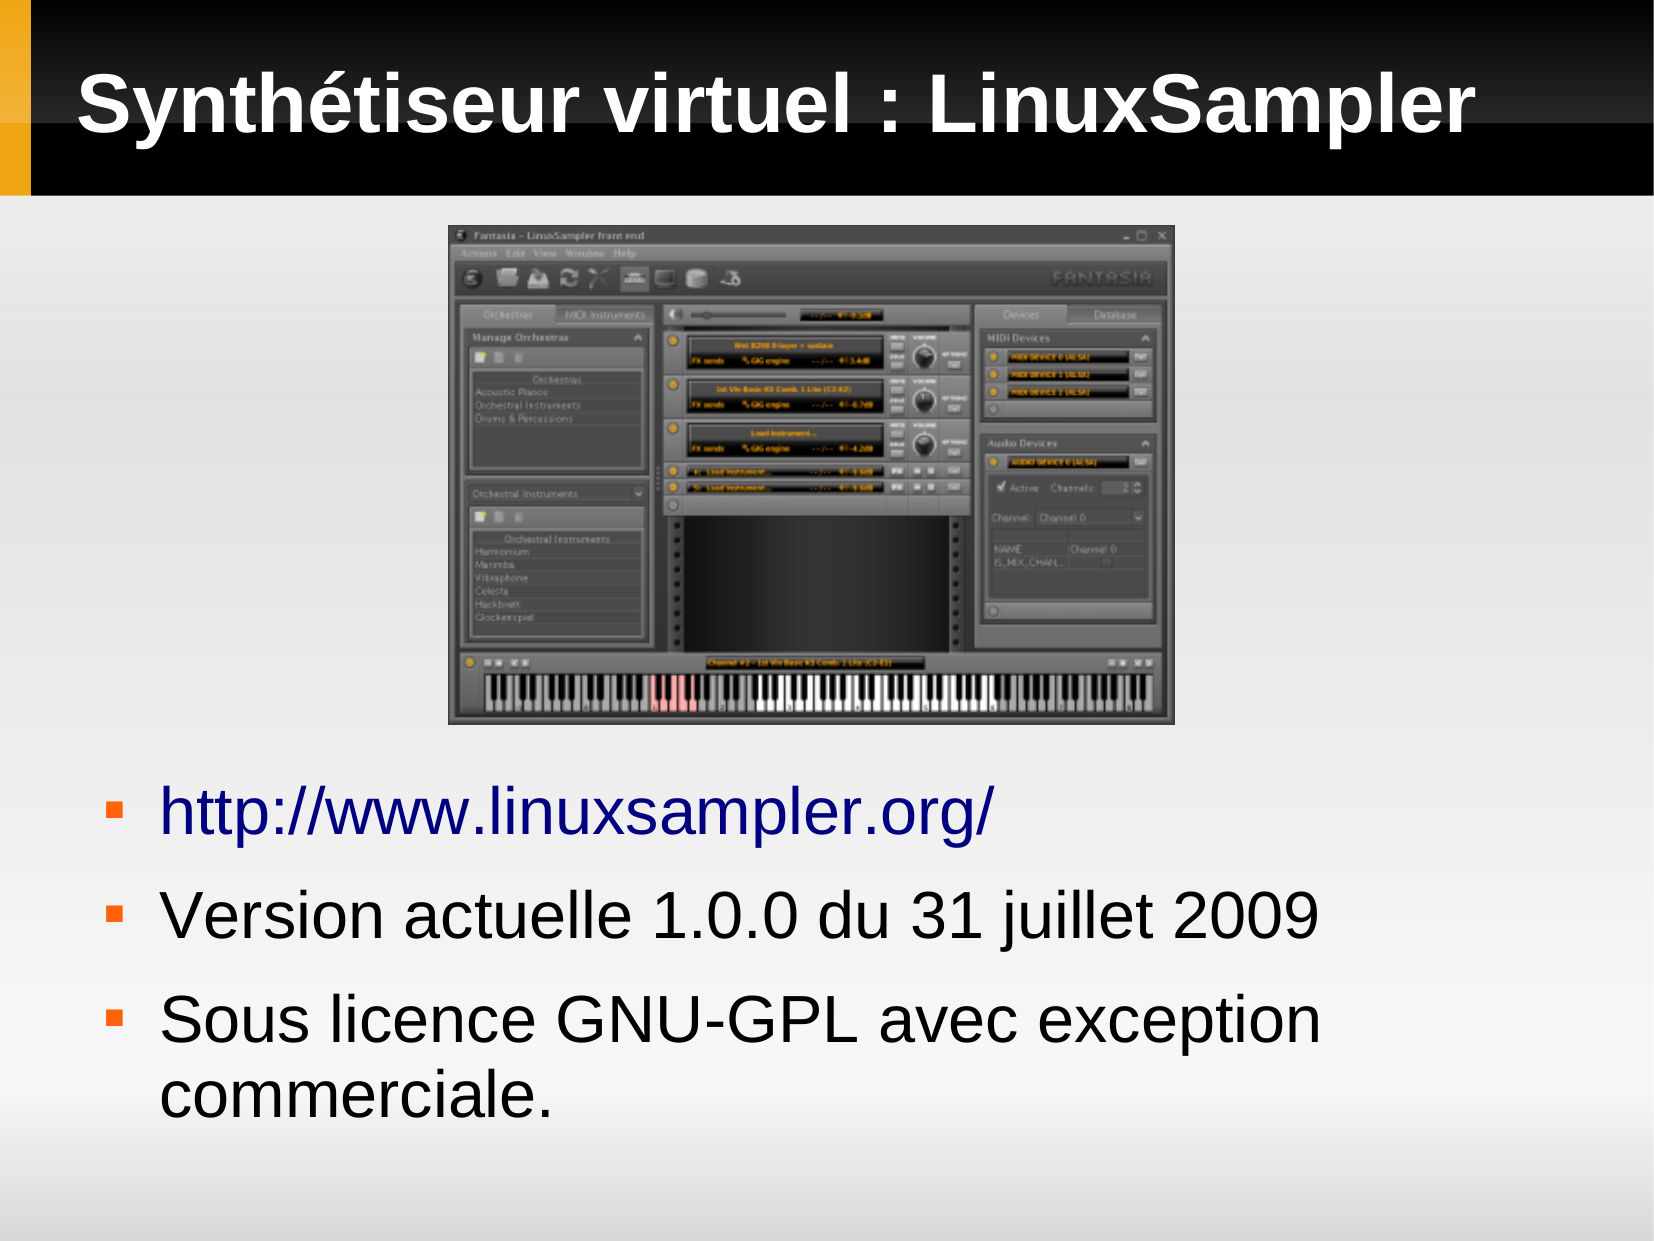

# Synthétiseur virtuel : LinuxSampler
http://www.linuxsampler.org/
Version actuelle 1.0.0 du 31 juillet 2009
Sous licence GNU-GPL avec exception commerciale.